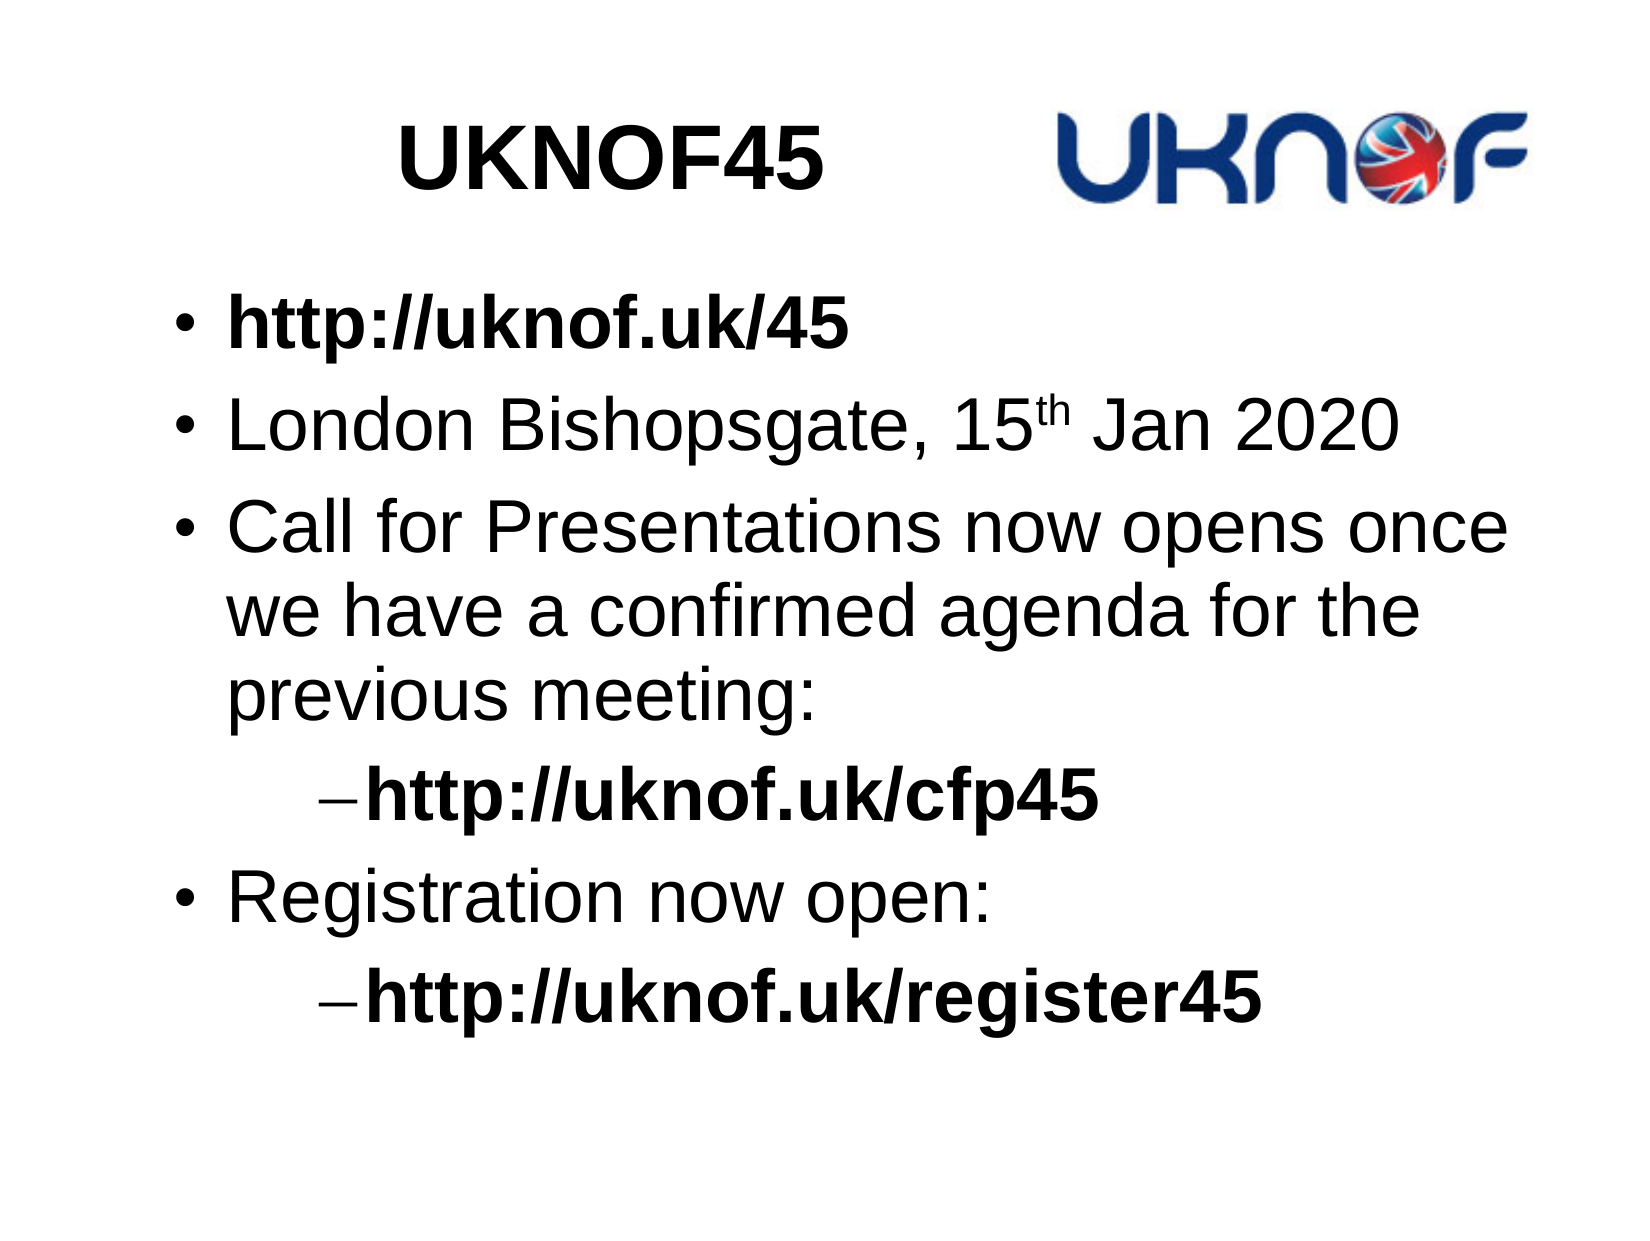

# UKNOF45
http://uknof.uk/45
London Bishopsgate, 15th Jan 2020
Call for Presentations now opens once we have a confirmed agenda for the previous meeting:
http://uknof.uk/cfp45
Registration now open:
http://uknof.uk/register45